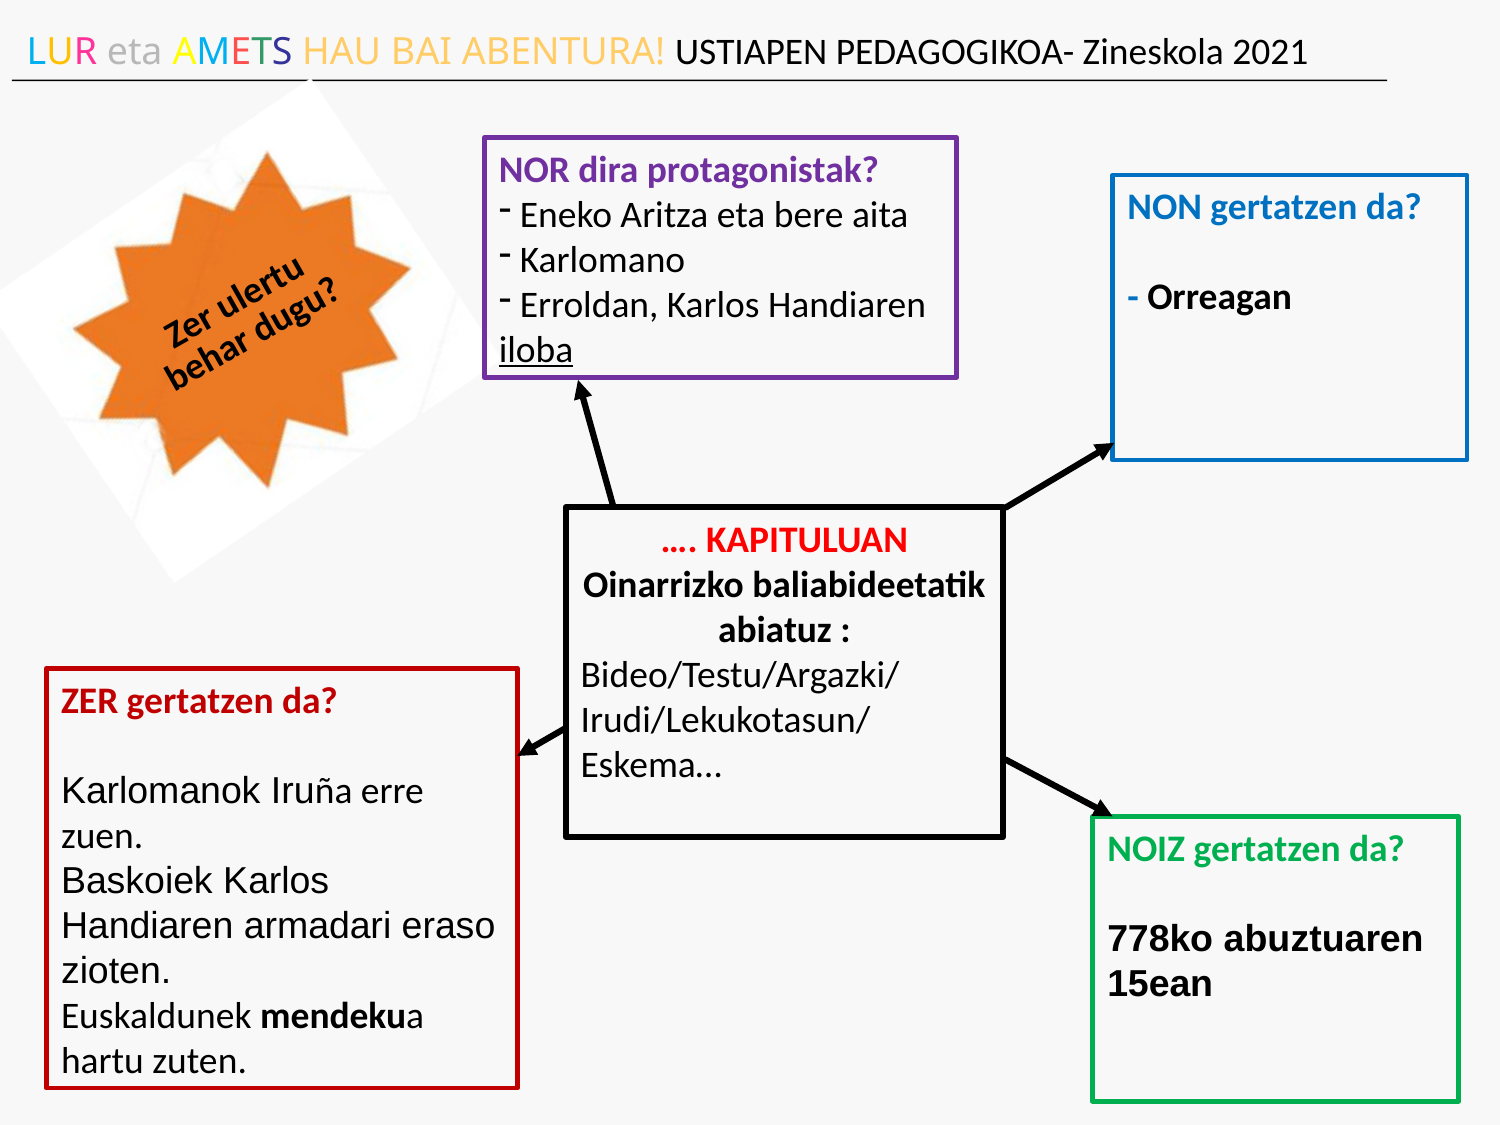

LUR eta AMETS HAU BAI ABENTURA! USTIAPEN PEDAGOGIKOA- Zineskola 2021
NOR dira protagonistak?
 Eneko Aritza eta bere aita
 Karlomano
 Erroldan, Karlos Handiaren iloba
NON gertatzen da?
- Orreagan
Zer ulertu behar dugu?
…. KAPITULUAN
Oinarrizko baliabideetatik abiatuz :
Bideo/Testu/Argazki/Irudi/Lekukotasun/Eskema…
ZER gertatzen da?
Karlomanok Iruña erre zuen.
Baskoiek Karlos Handiaren armadari eraso zioten.
Euskaldunek mendekua hartu zuten.
NOIZ gertatzen da?
778ko abuztuaren 15ean